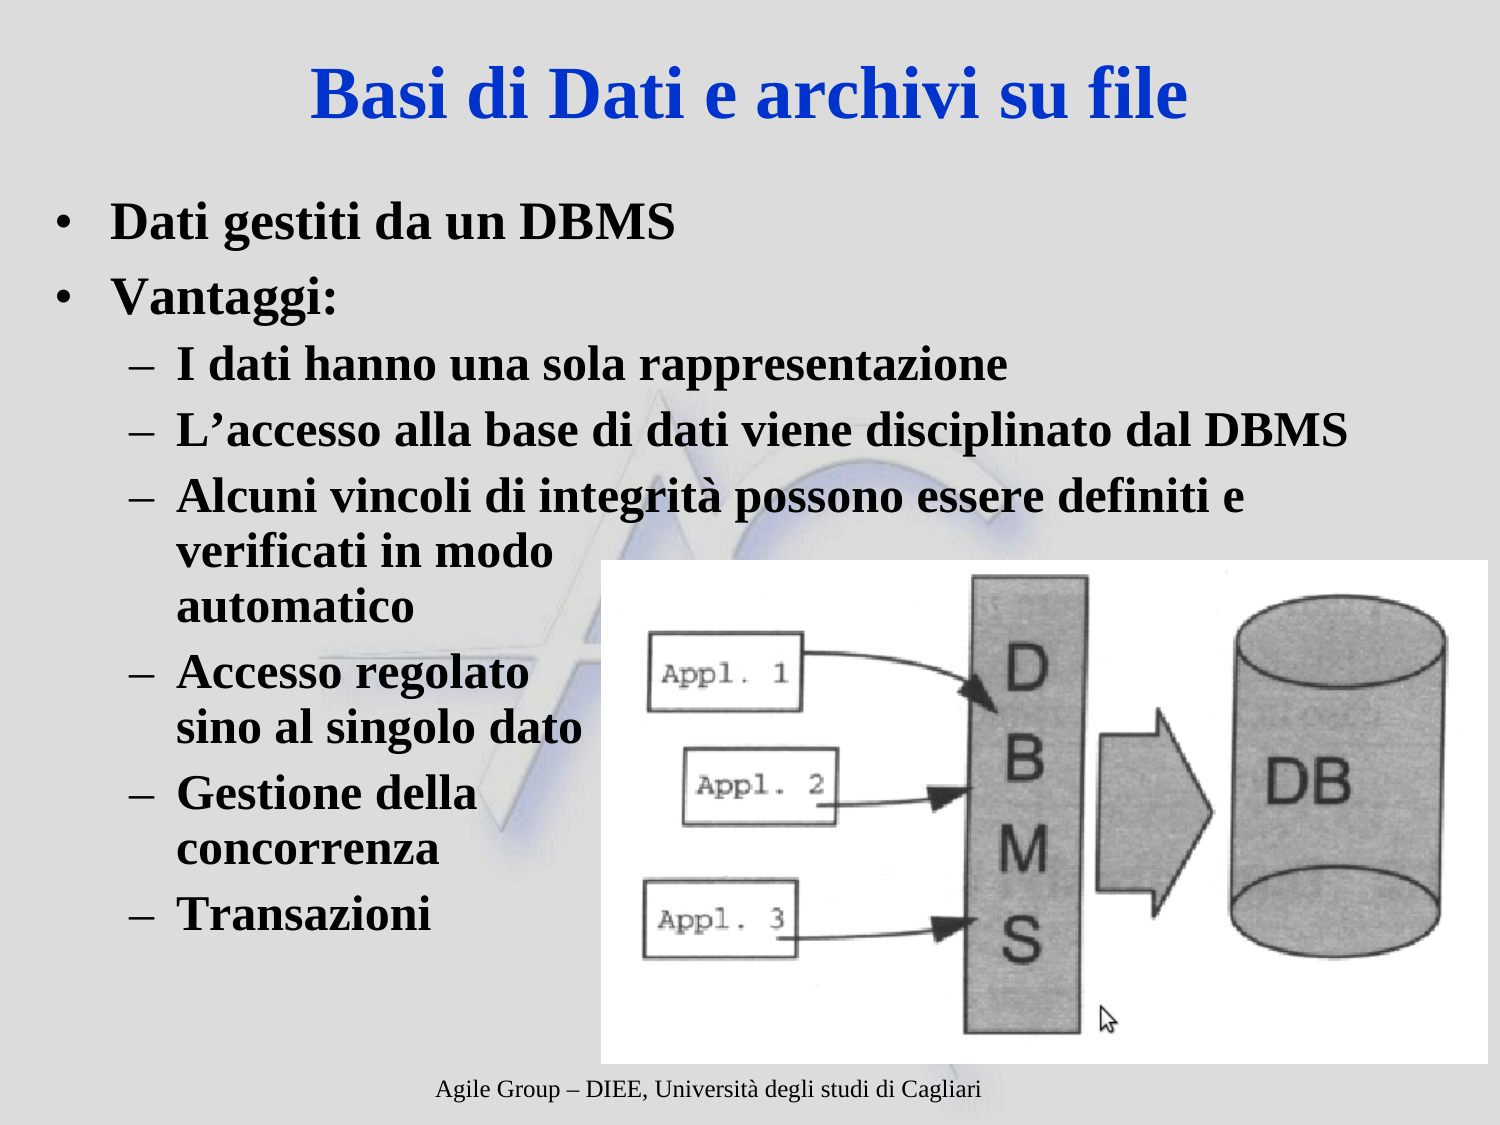

# Basi di Dati e archivi su file
Dati gestiti da un DBMS
Vantaggi:
I dati hanno una sola rappresentazione
L’accesso alla base di dati viene disciplinato dal DBMS
Alcuni vincoli di integrità possono essere definiti e verificati in modo
automatico
Accesso regolato
sino al singolo dato
Gestione della
concorrenza
Transazioni
6